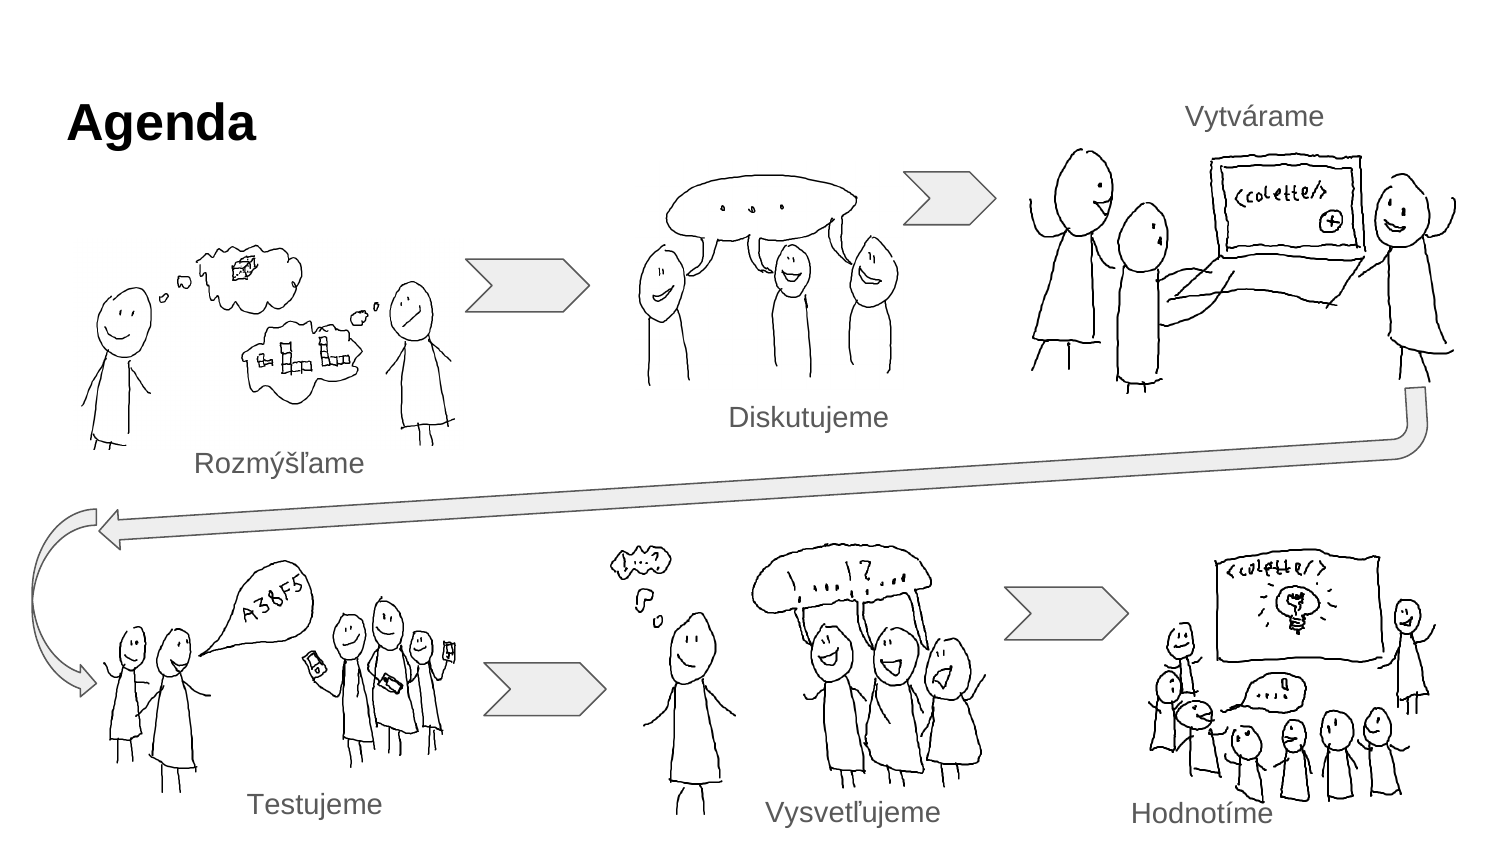

# Agenda
Vytvárame
Diskutujeme
Rozmýšľame
Testujeme
Vysvetľujeme
Hodnotíme